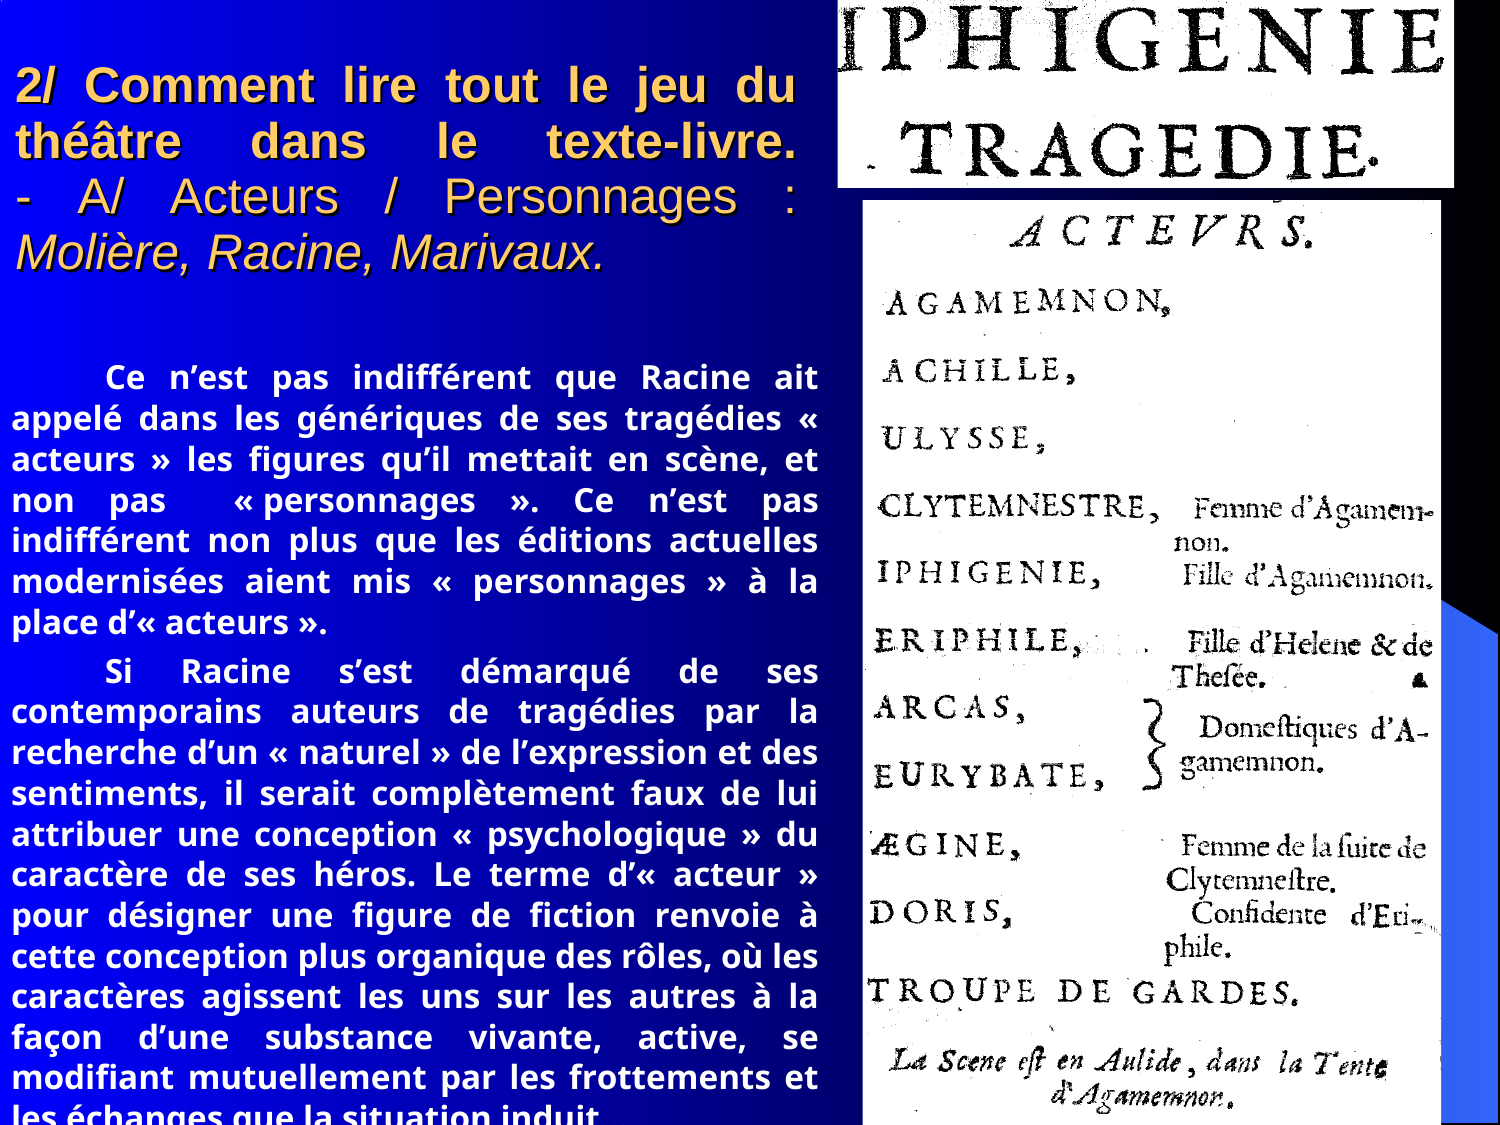

# 2/ Comment lire tout le jeu du théâtre dans le texte-livre. - A/ Acteurs / Personnages : Molière, Racine, Marivaux.
		Ce n’est pas indifférent que Racine ait appelé dans les génériques de ses tragédies « acteurs » les figures qu’il mettait en scène, et non pas « personnages ». Ce n’est pas indifférent non plus que les éditions actuelles modernisées aient mis « personnages » à la place d’« acteurs ».
		Si Racine s’est démarqué de ses contemporains auteurs de tragédies par la recherche d’un « naturel » de l’expression et des sentiments, il serait complètement faux de lui attribuer une conception « psychologique » du caractère de ses héros. Le terme d’« acteur » pour désigner une figure de fiction renvoie à cette conception plus organique des rôles, où les caractères agissent les uns sur les autres à la façon d’une substance vivante, active, se modifiant mutuellement par les frottements et les échanges que la situation induit…
Daniel Jeanneteau